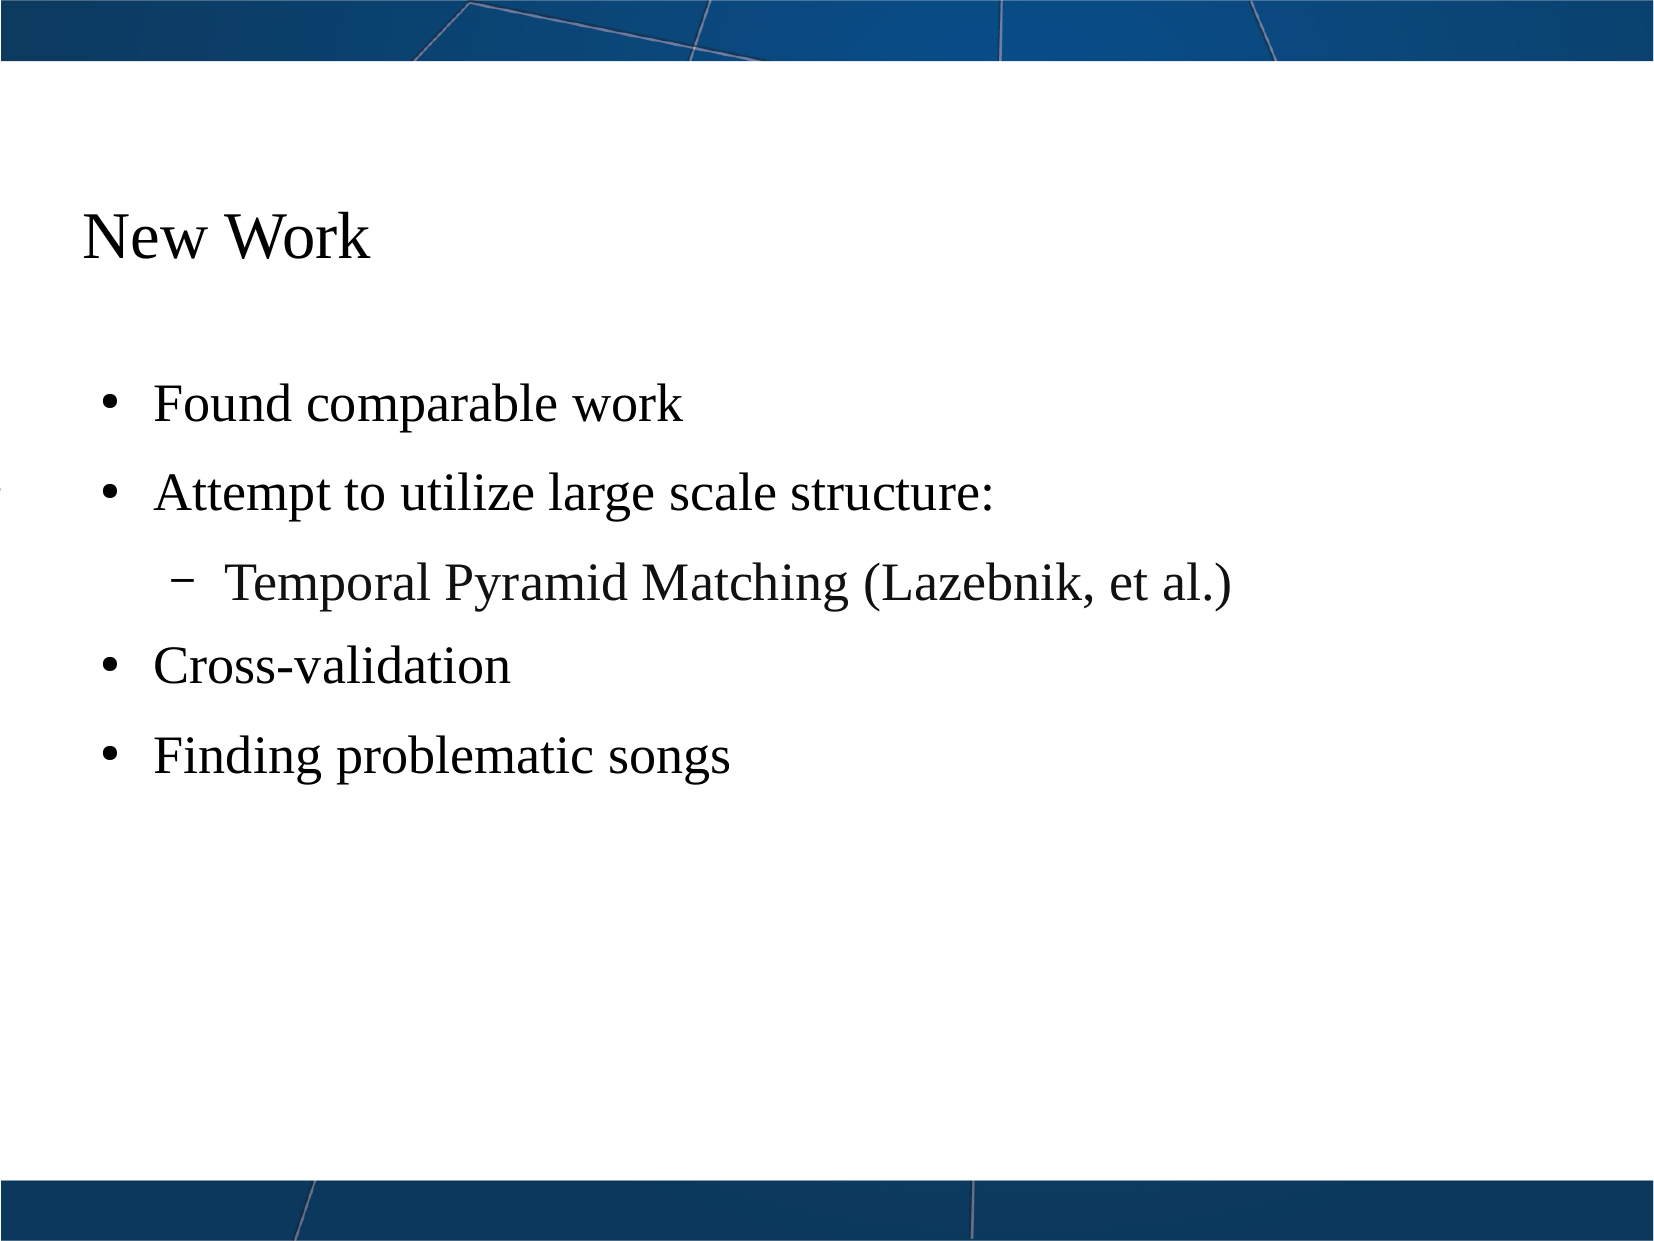

# New Work
Found comparable work
Attempt to utilize large scale structure:
Temporal Pyramid Matching (Lazebnik, et al.)
Cross-validation
Finding problematic songs